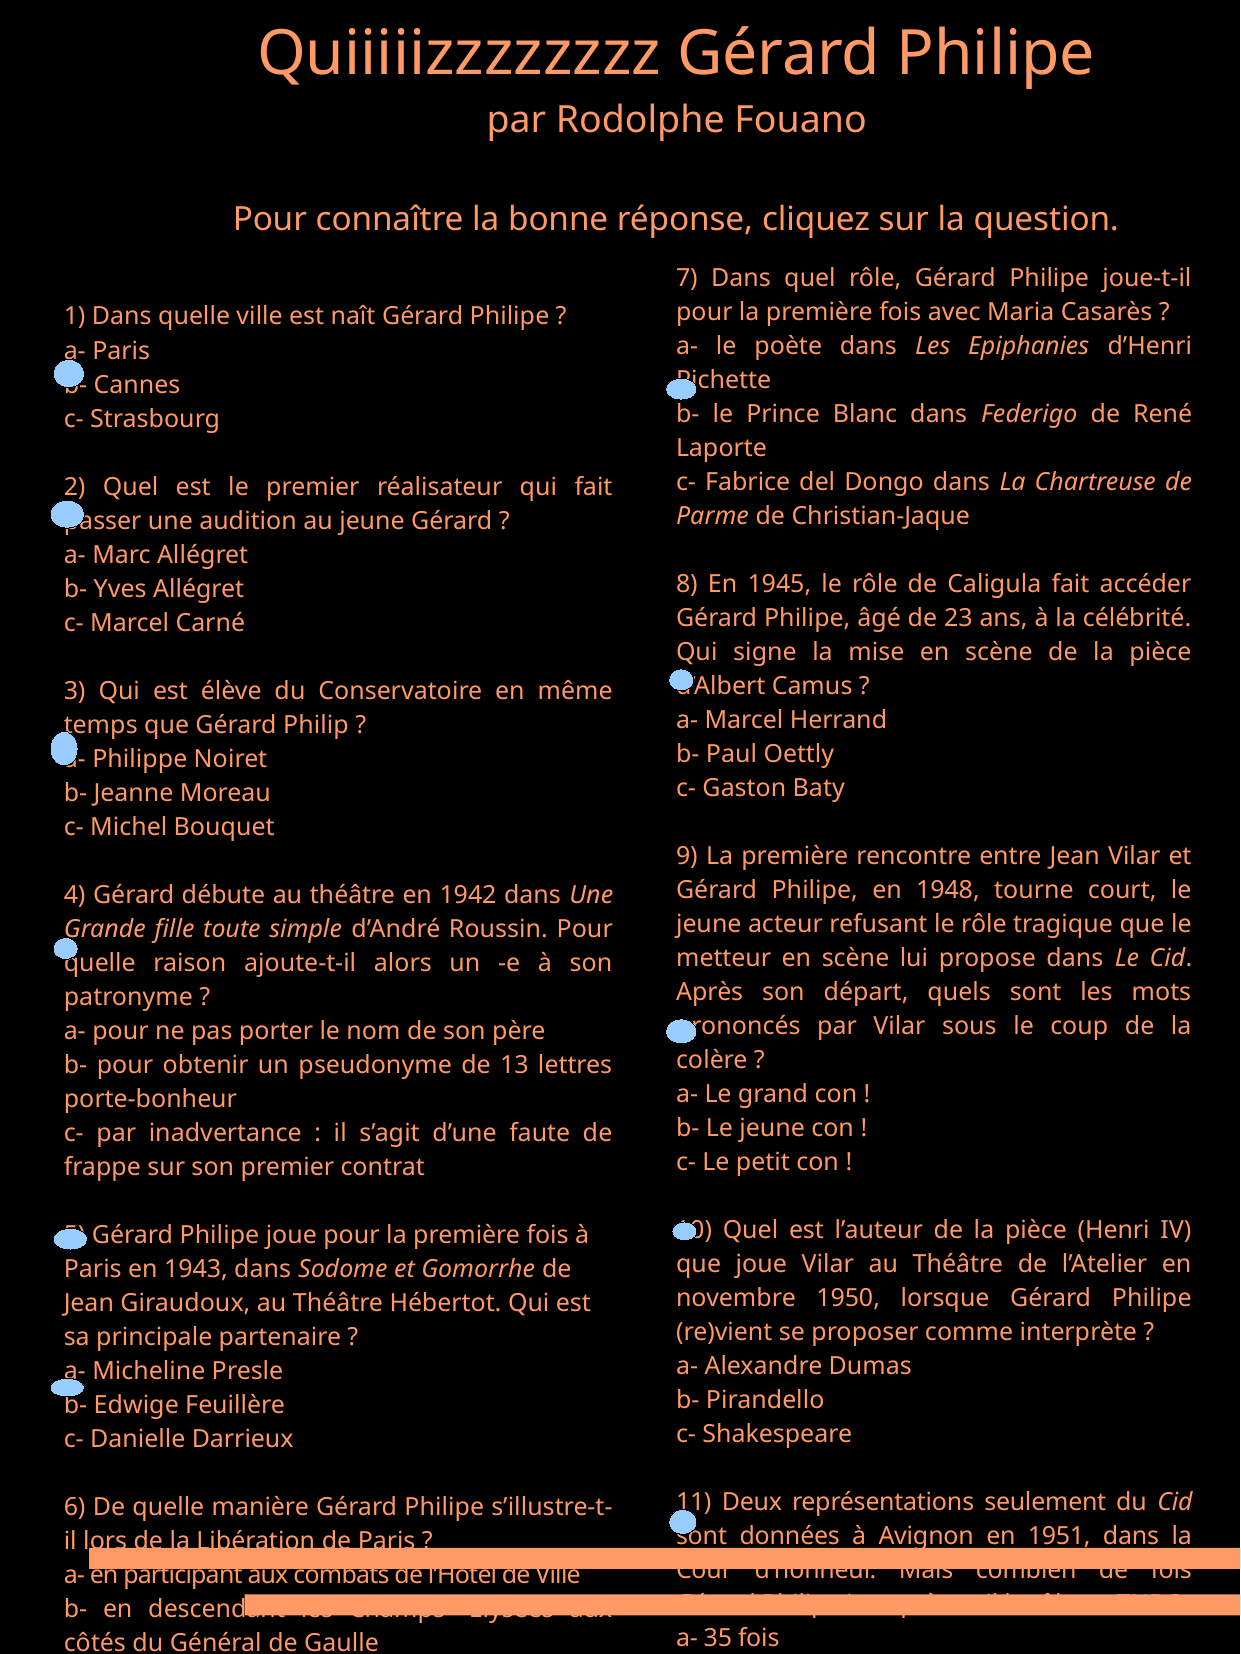

Quiiiiizzzzzzzz Gérard Philipe
par Rodolphe Fouano
Pour connaître la bonne réponse, cliquez sur la question.
7) Dans quel rôle, Gérard Philipe joue-t-il pour la première fois avec Maria Casarès ?
a- le poète dans Les Epiphanies d’Henri Pichette
b- le Prince Blanc dans Federigo de René Laporte
c- Fabrice del Dongo dans La Chartreuse de Parme de Christian-Jaque
8) En 1945, le rôle de Caligula fait accéder Gérard Philipe, âgé de 23 ans, à la célébrité. Qui signe la mise en scène de la pièce d’Albert Camus ?
a- Marcel Herrand
b- Paul Oettly
c- Gaston Baty
9) La première rencontre entre Jean Vilar et Gérard Philipe, en 1948, tourne court, le jeune acteur refusant le rôle tragique que le metteur en scène lui propose dans Le Cid. Après son départ, quels sont les mots prononcés par Vilar sous le coup de la colère ?
a- Le grand con !
b- Le jeune con !
c- Le petit con !
10) Quel est l’auteur de la pièce (Henri IV) que joue Vilar au Théâtre de l’Atelier en novembre 1950, lorsque Gérard Philipe (re)vient se proposer comme interprète ?
a- Alexandre Dumas
b- Pirandello
c- Shakespeare
11) Deux représentations seulement du Cid sont données à Avignon en 1951, dans la Cour d’honneur. Mais combien de fois Gérard Philipe interprète-t-il le rôle au TNP ?
a- 35 fois
b- 102 fois
c- 199 fois
1) Dans quelle ville est naît Gérard Philipe ?
a- Paris
b- Cannes
c- Strasbourg
2) Quel est le premier réalisateur qui fait passer une audition au jeune Gérard ?
a- Marc Allégret
b- Yves Allégret
c- Marcel Carné
3) Qui est élève du Conservatoire en même temps que Gérard Philip ?
a- Philippe Noiret
b- Jeanne Moreau
c- Michel Bouquet
4) Gérard débute au théâtre en 1942 dans Une Grande fille toute simple d’André Roussin. Pour quelle raison ajoute-t-il alors un -e à son patronyme ?
a- pour ne pas porter le nom de son père
b- pour obtenir un pseudonyme de 13 lettres porte-bonheur
c- par inadvertance : il s’agit d’une faute de frappe sur son premier contrat
5) Gérard Philipe joue pour la première fois à Paris en 1943, dans Sodome et Gomorrhe de Jean Giraudoux, au Théâtre Hébertot. Qui est sa principale partenaire ?
a- Micheline Presle
b- Edwige Feuillère
c- Danielle Darrieux
6) De quelle manière Gérard Philipe s’illustre-t-il lors de la Libération de Paris ?
a- en participant aux combats de l’Hôtel de Ville
b- en descendant les Champs- Elysées aux côtés du Général de Gaulle
c- en accueillant les prisonniers de retour des camps, à l’Hôtel Lutétia